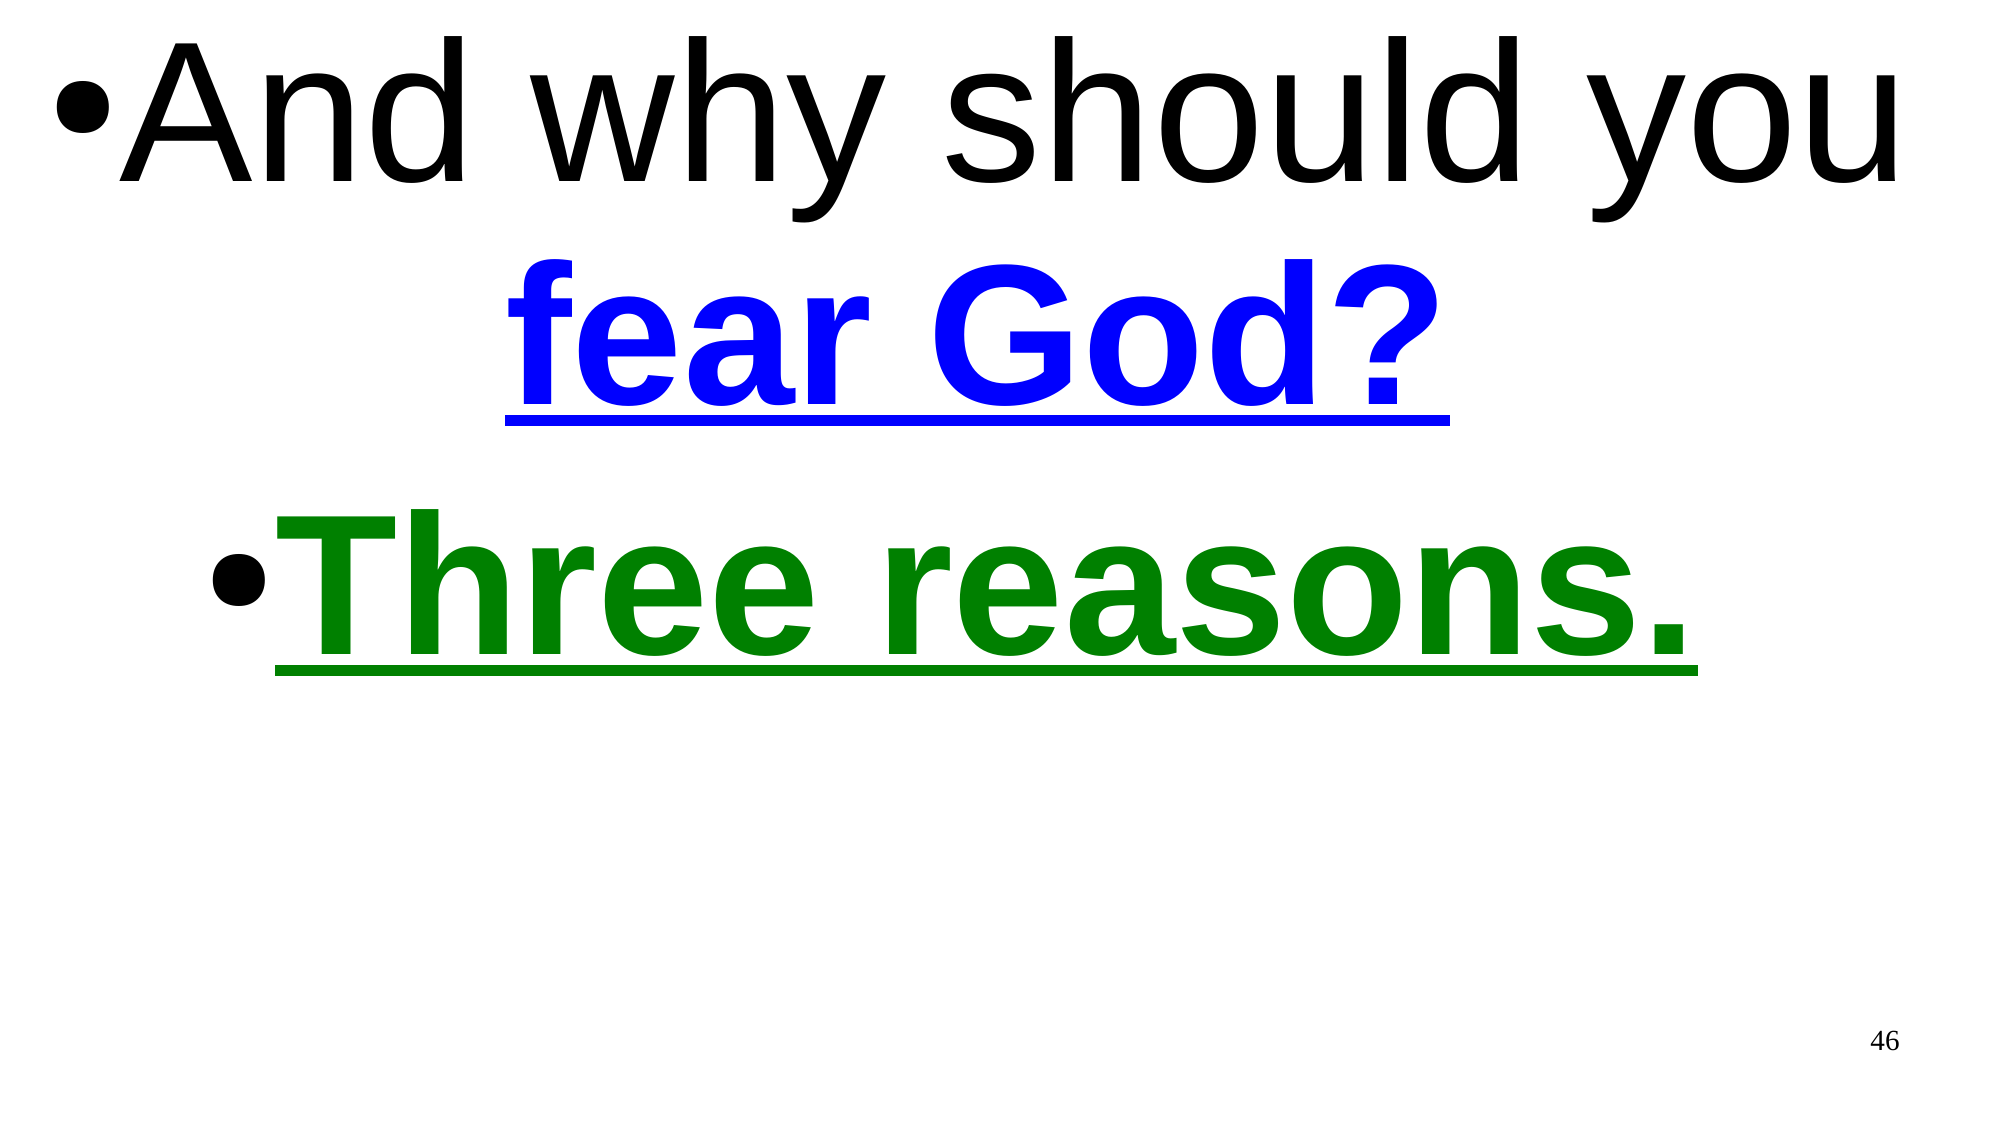

# And why should you fear God?
Three reasons.
46